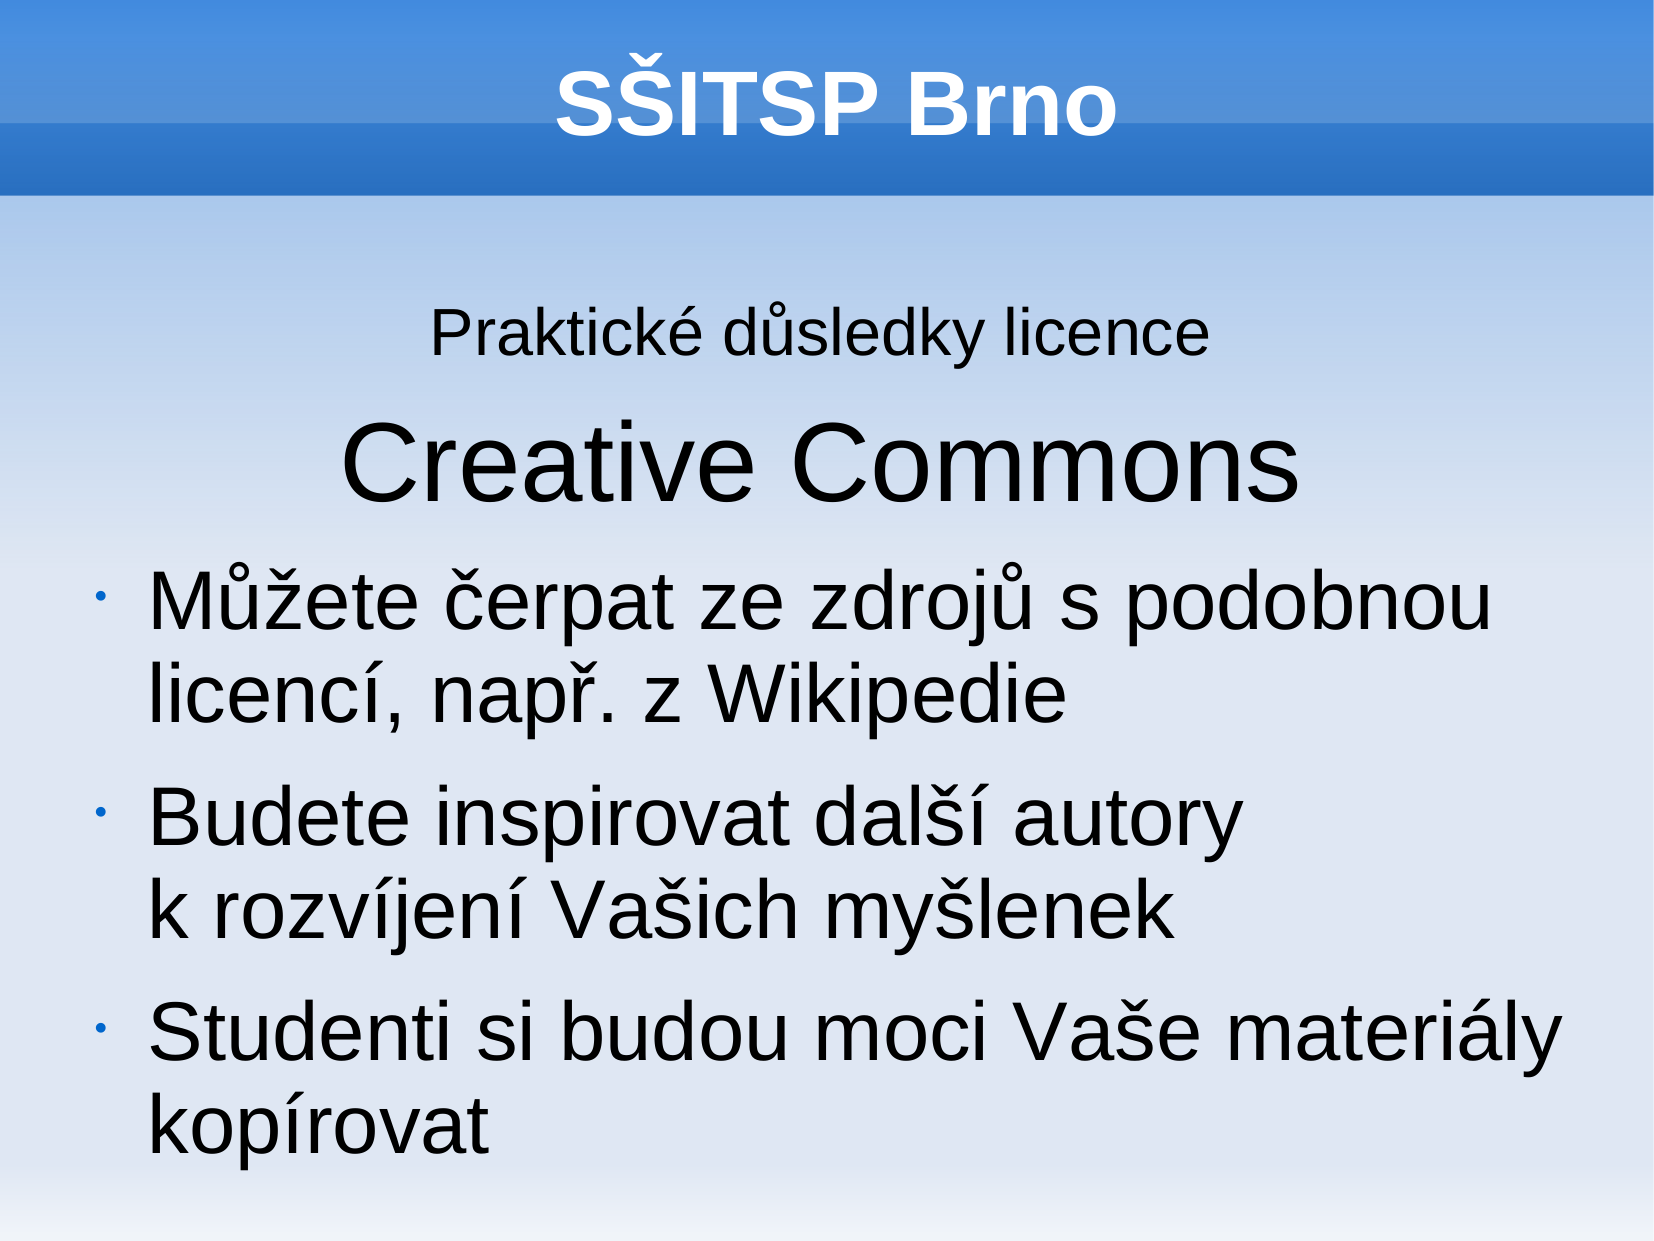

# SŠITSP Brno
Praktické důsledky licence
Creative Commons
Můžete čerpat ze zdrojů s podobnou licencí, např. z Wikipedie
Budete inspirovat další autory k rozvíjení Vašich myšlenek
Studenti si budou moci Vaše materiály kopírovat